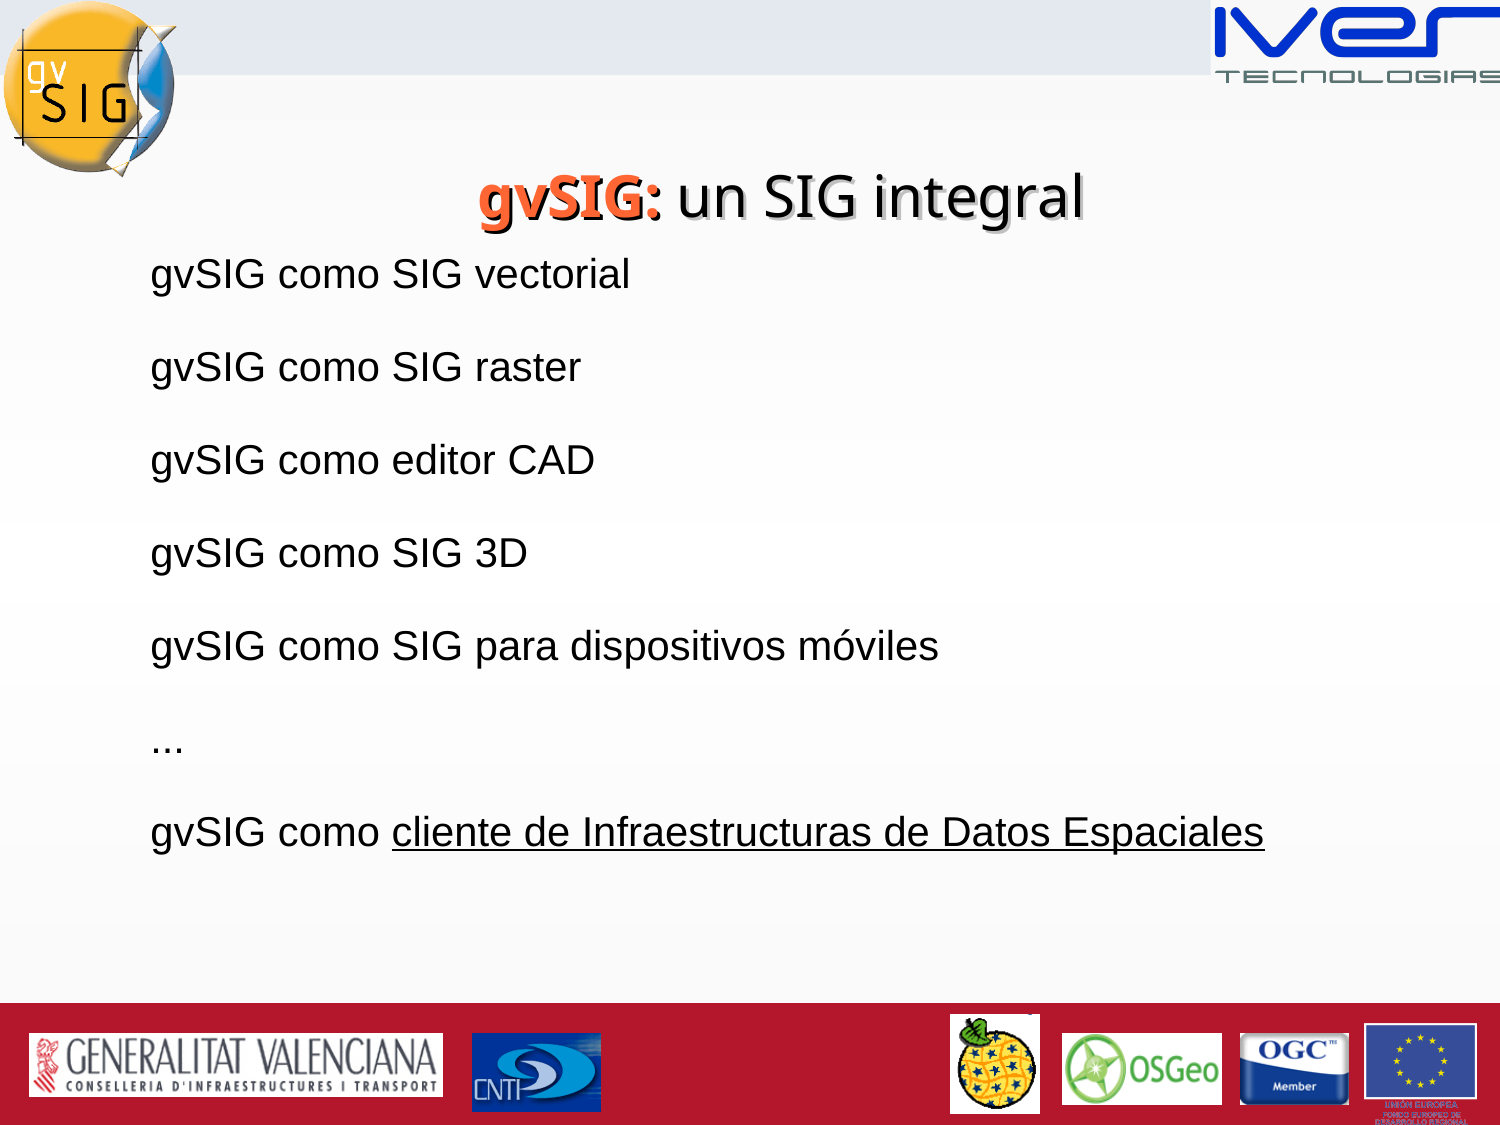

gvSIG: un SIG integral
gvSIG como SIG vectorial
gvSIG como SIG raster
gvSIG como editor CAD
gvSIG como SIG 3D
gvSIG como SIG para dispositivos móviles
...
gvSIG como cliente de Infraestructuras de Datos Espaciales